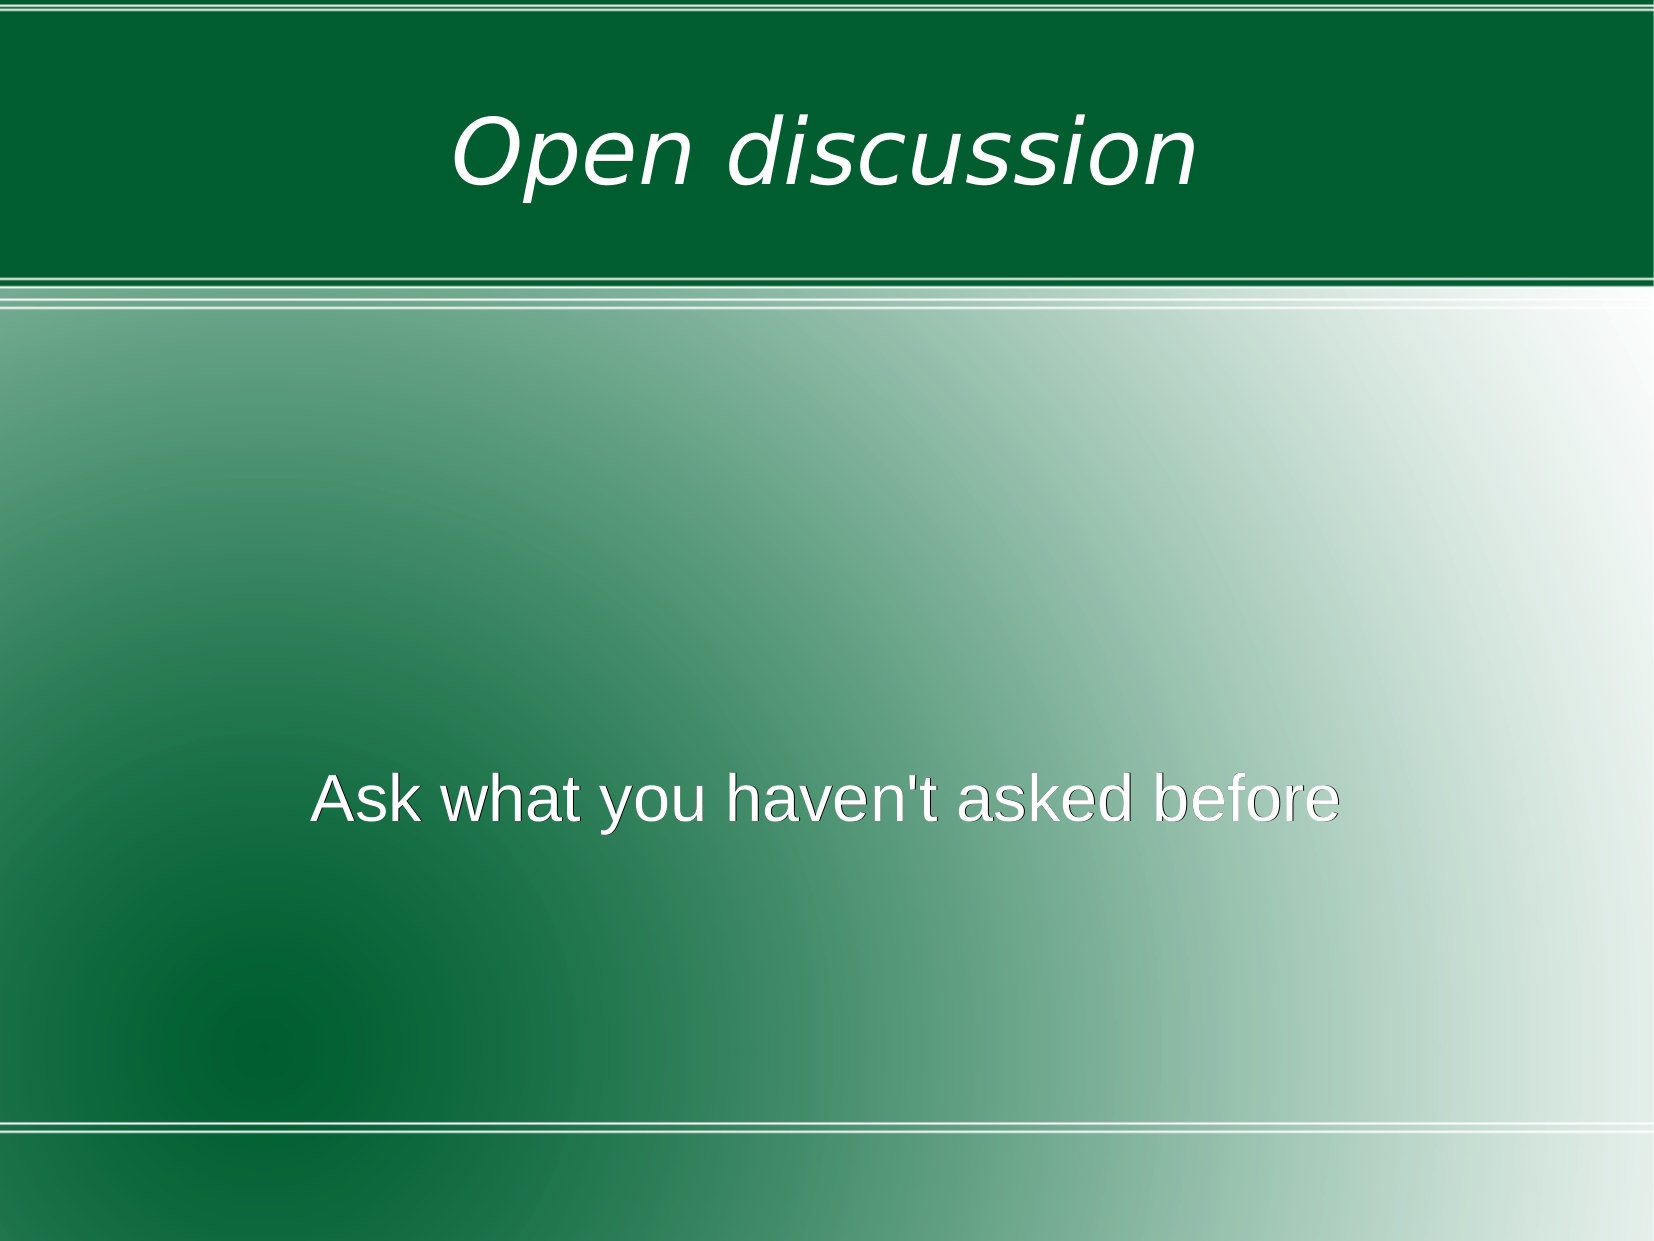

Open discussion
# Ask what you haven't asked before